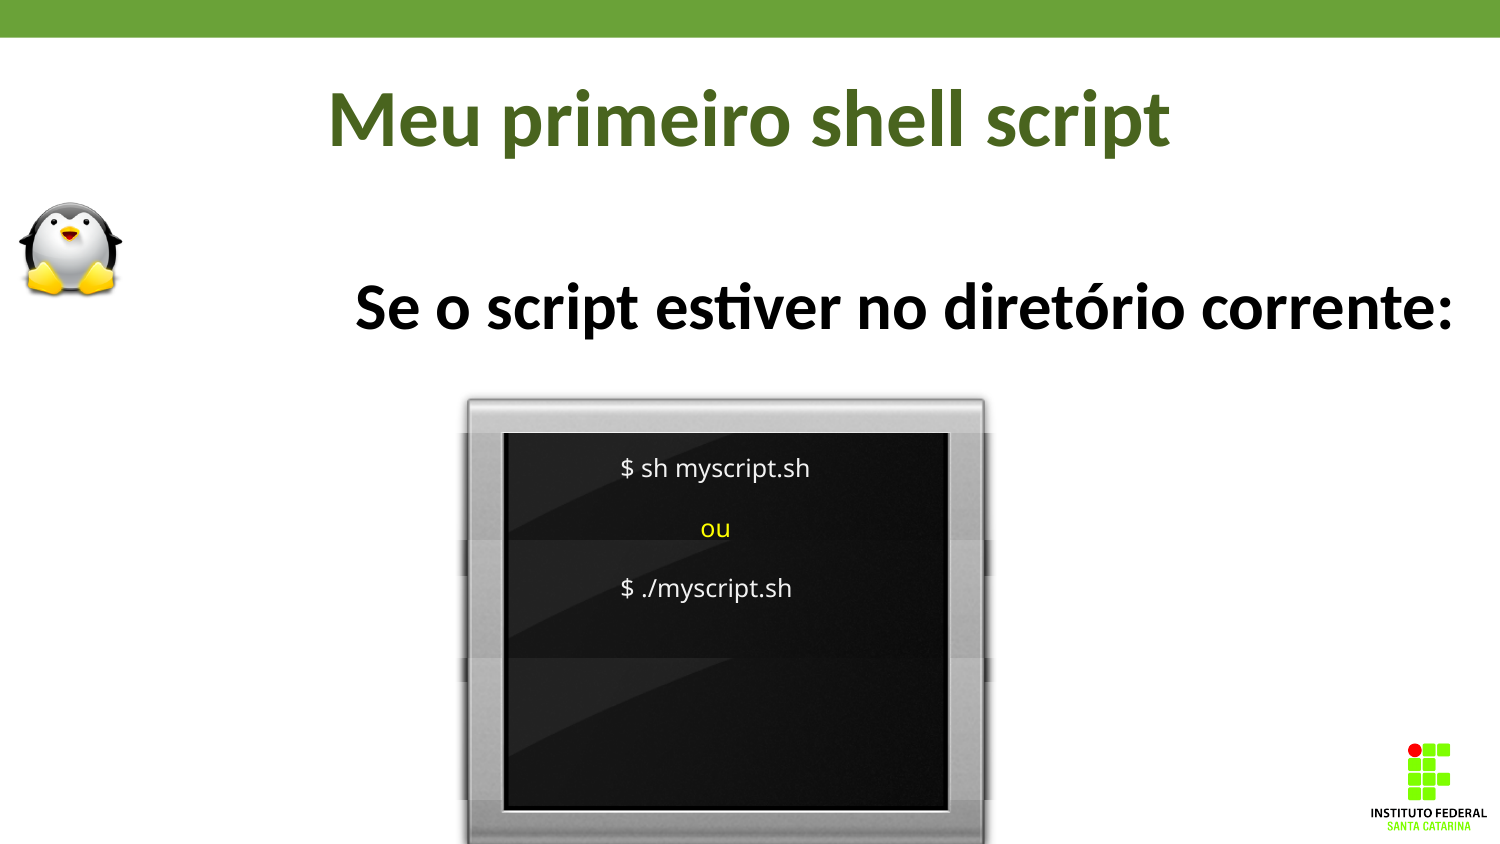

# Meu primeiro shell script
Se o script estiver no diretório corrente:
$ sh myscript.sh
ou
$ ./myscript.sh